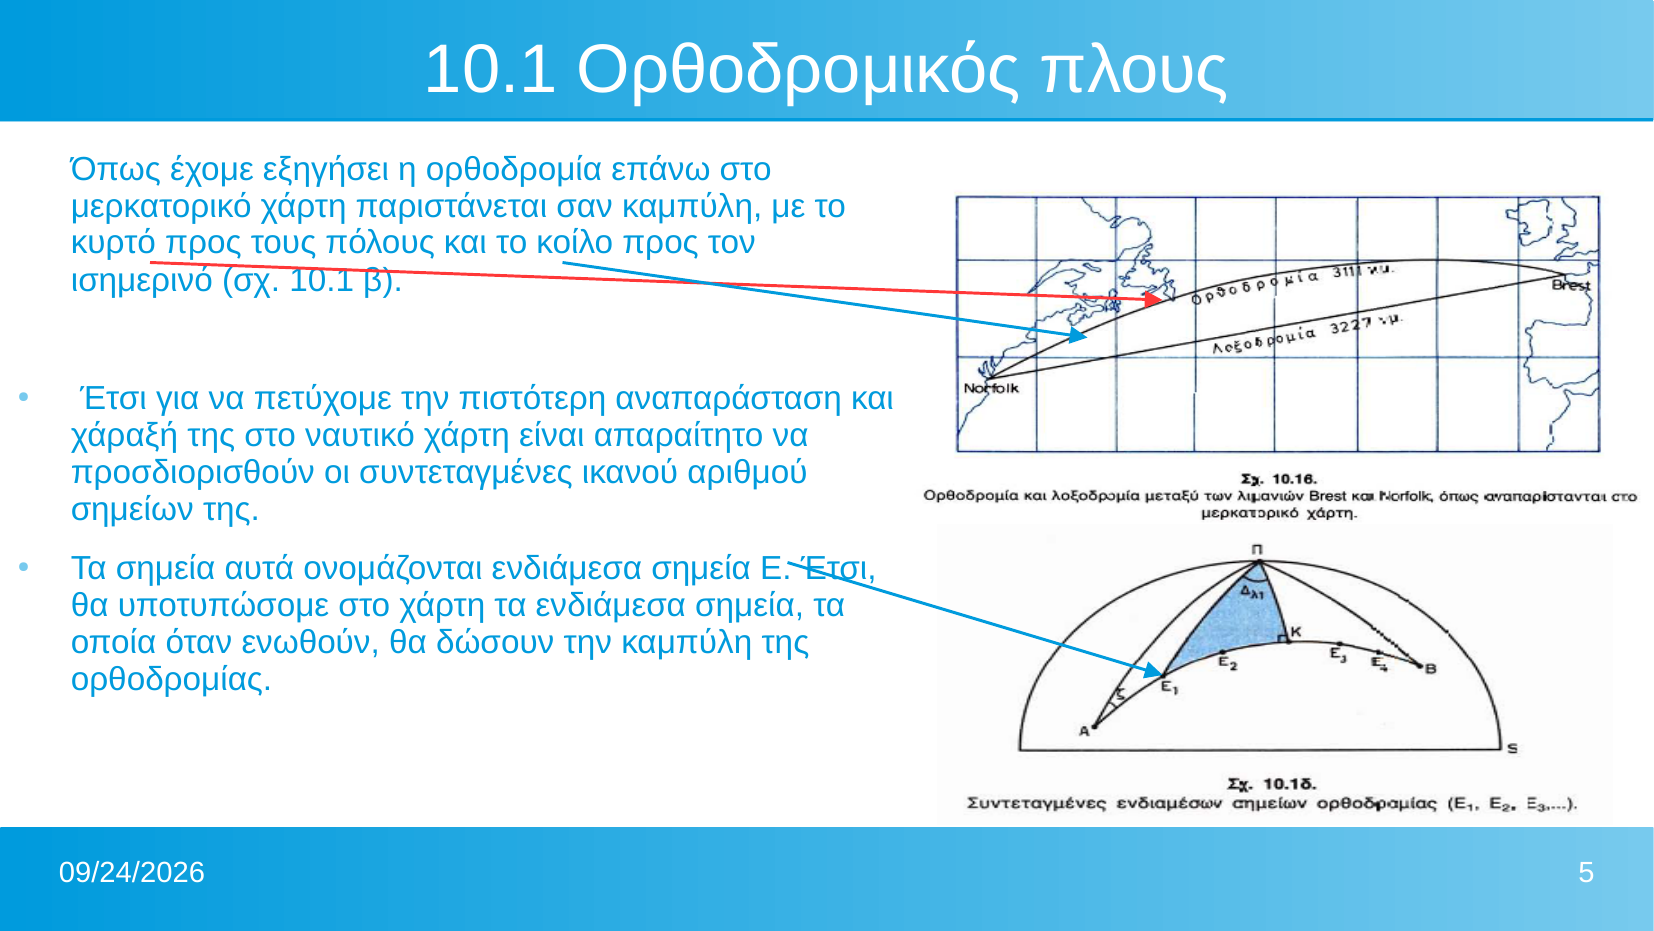

# 10.1 Ορθοδρομικός πλους
Όπως έχομε εξηγήσει η ορθοδρομία επάνω στο μερκατορικό χάρτη παριστάνεται σαν καμπύλη, με το κυρτό προς τους πόλους και το κοίλο προς τον ισημερινό (σχ. 10.1 β).
 Έτσι για να πετύχομε την πιστότερη αναπαράσταση και χάραξή της στο ναυτικό χάρτη είναι απαραίτητο να προσδιορισθούν οι συντεταγμένες ικανού αριθμού σημείων της.
Τα σημεία αυτά ονομάζονται ενδιάμεσα σημεία E. Έτσι, θα υποτυπώσομε στο χάρτη τα ενδιάμεσα σημεία, τα οποία όταν ενωθούν, θα δώσουν την καμπύλη της ορθοδρομίας.
5